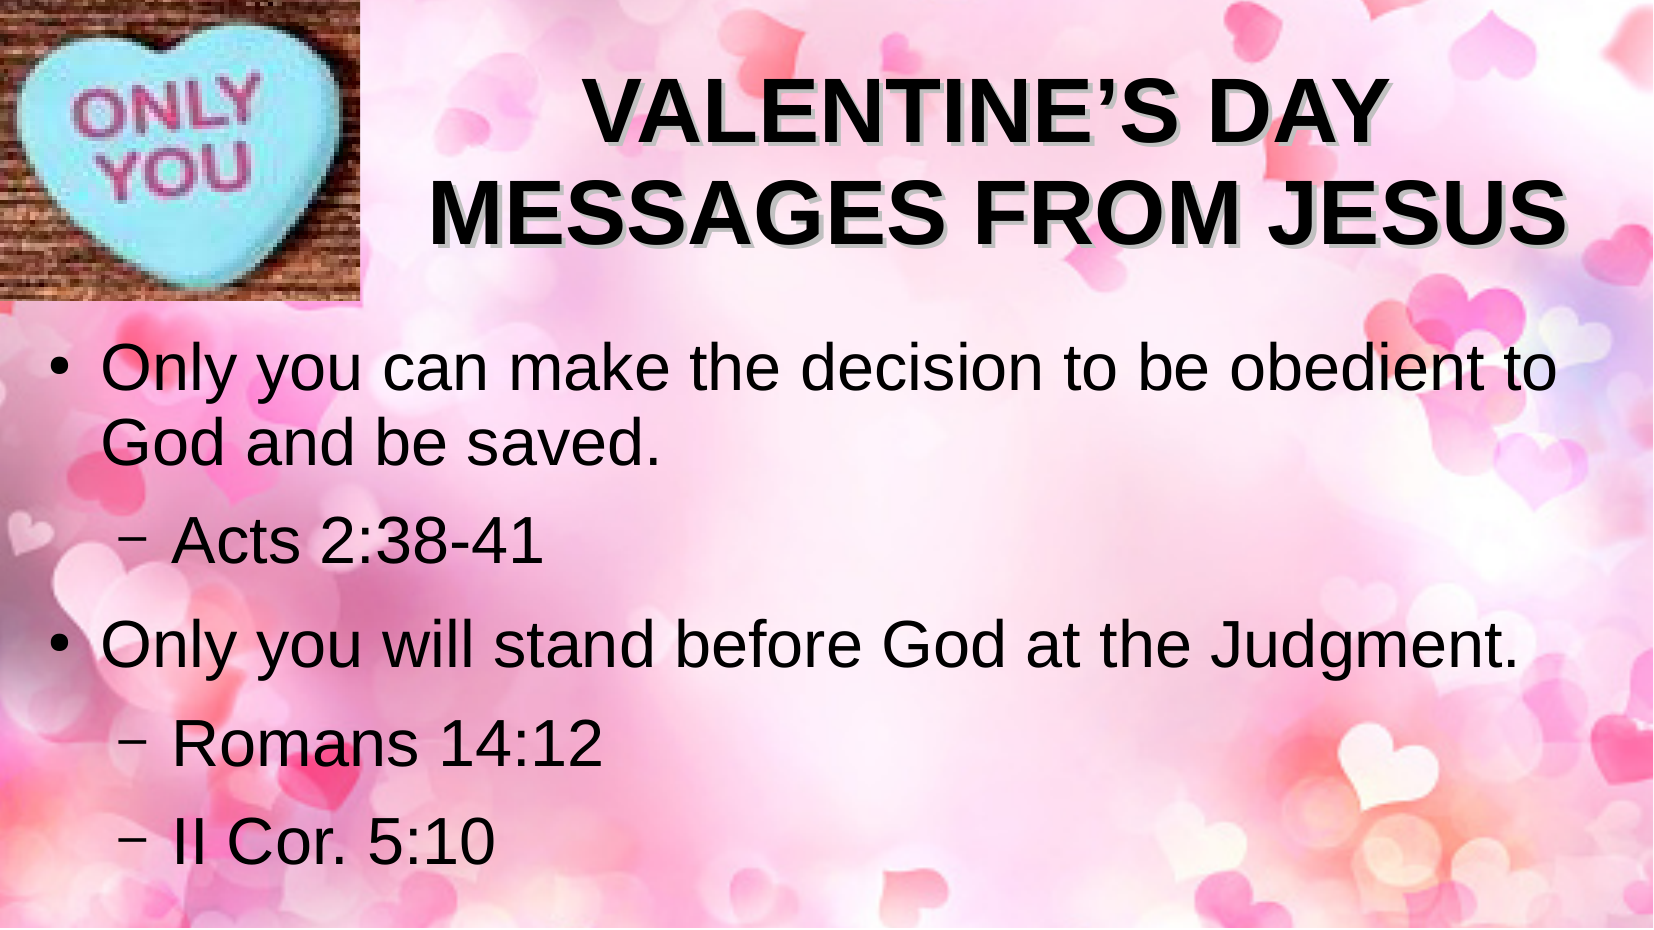

# VALENTINE’S DAY MESSAGES FROM JESUS
Only you can make the decision to be obedient to God and be saved.
Acts 2:38-41
Only you will stand before God at the Judgment.
Romans 14:12
II Cor. 5:10